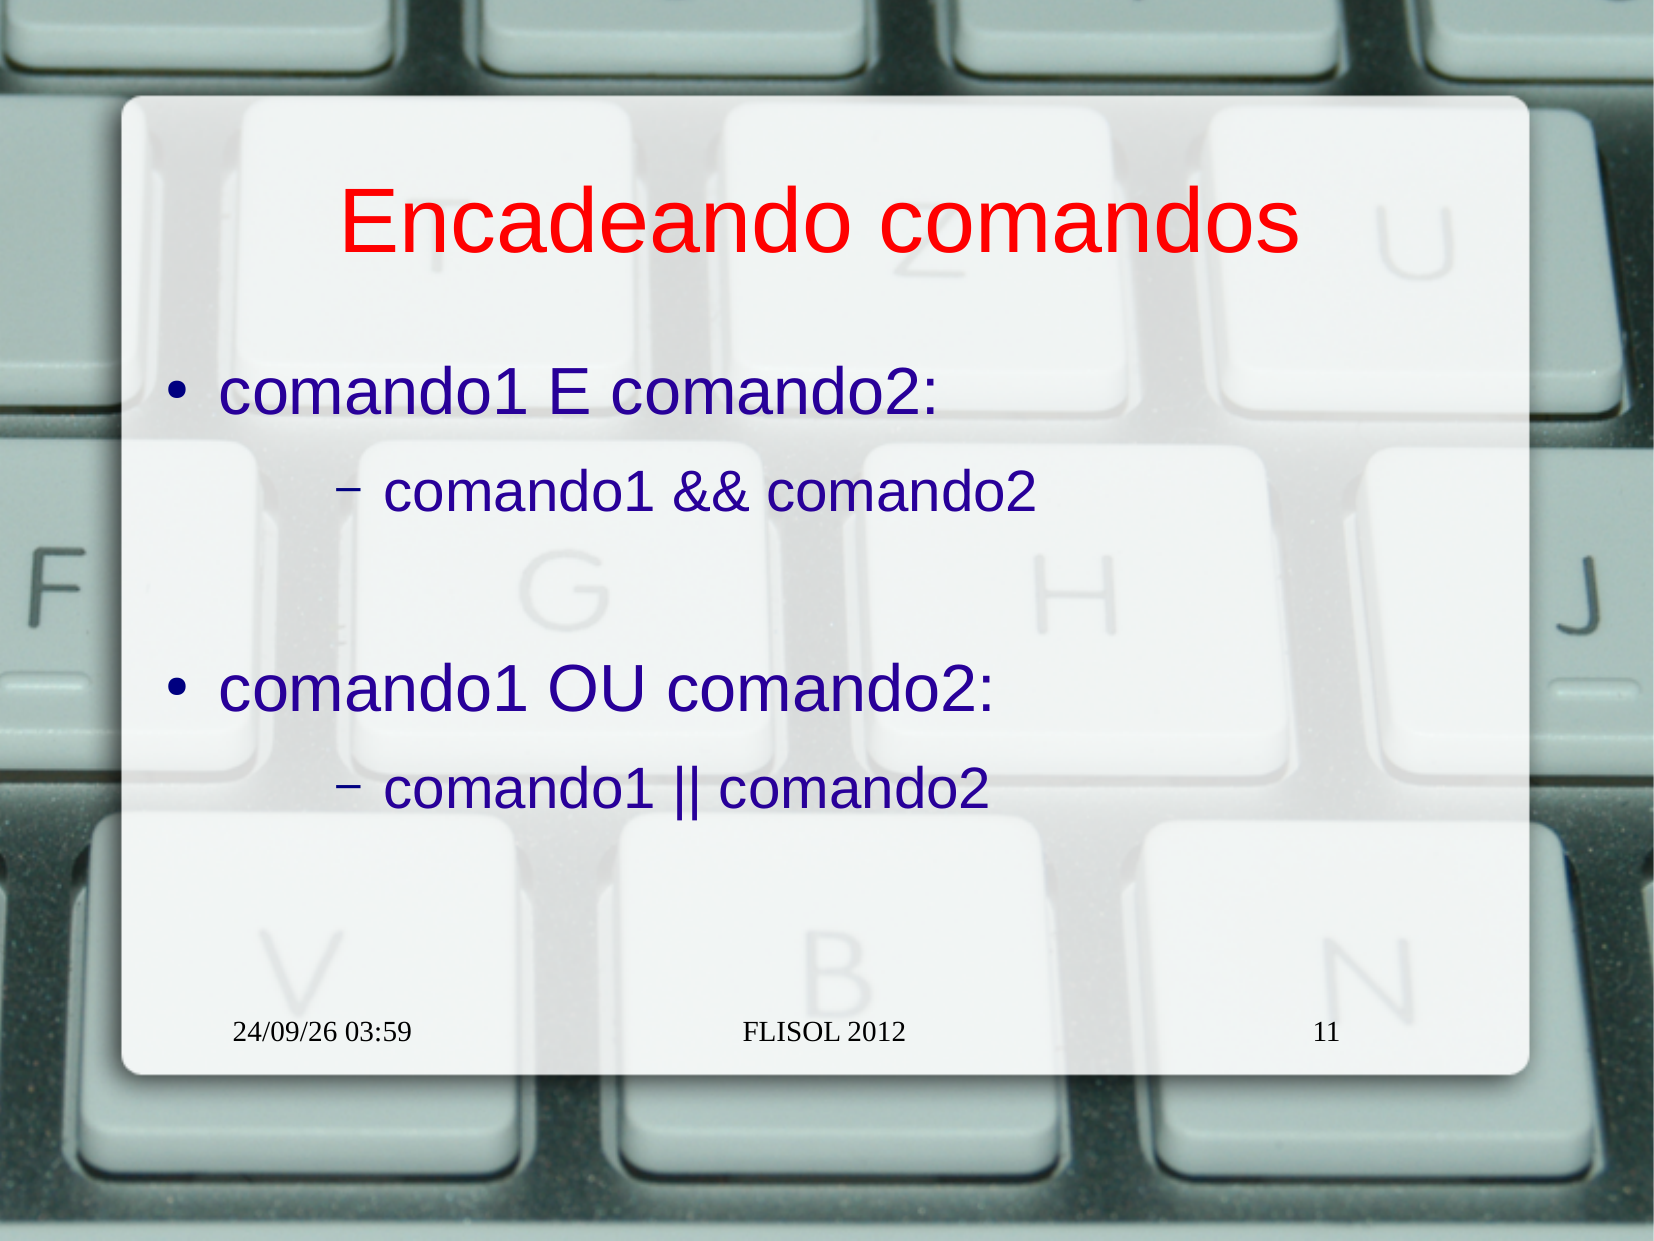

# Encadeando comandos
comando1 E comando2:
comando1 && comando2
comando1 OU comando2:
comando1 || comando2
FLISOL 2012
11